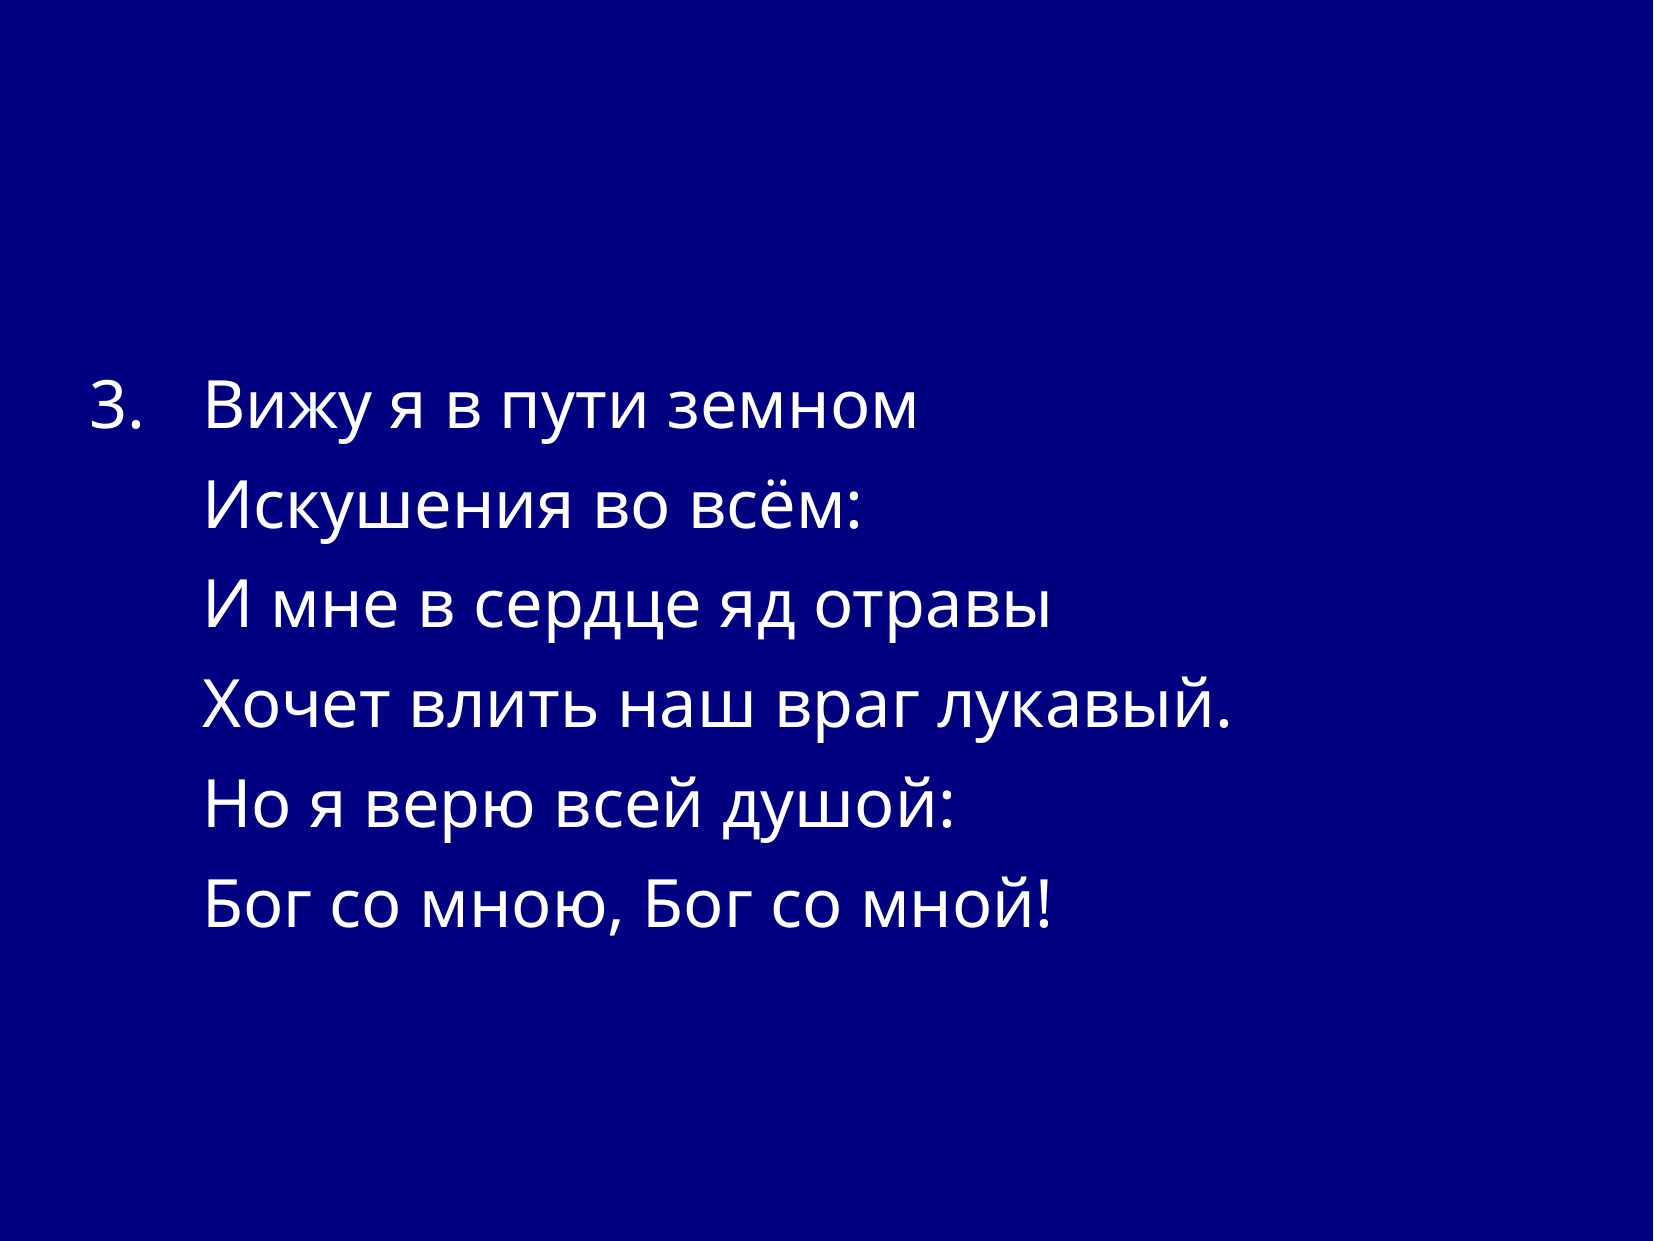

3.	Вижу я в пути земном
	Искушения во всём:
	И мне в сердце яд отравы
	Хочет влить наш враг лукавый.
	Но я верю всей душой:
	Бог со мною, Бог со мной!